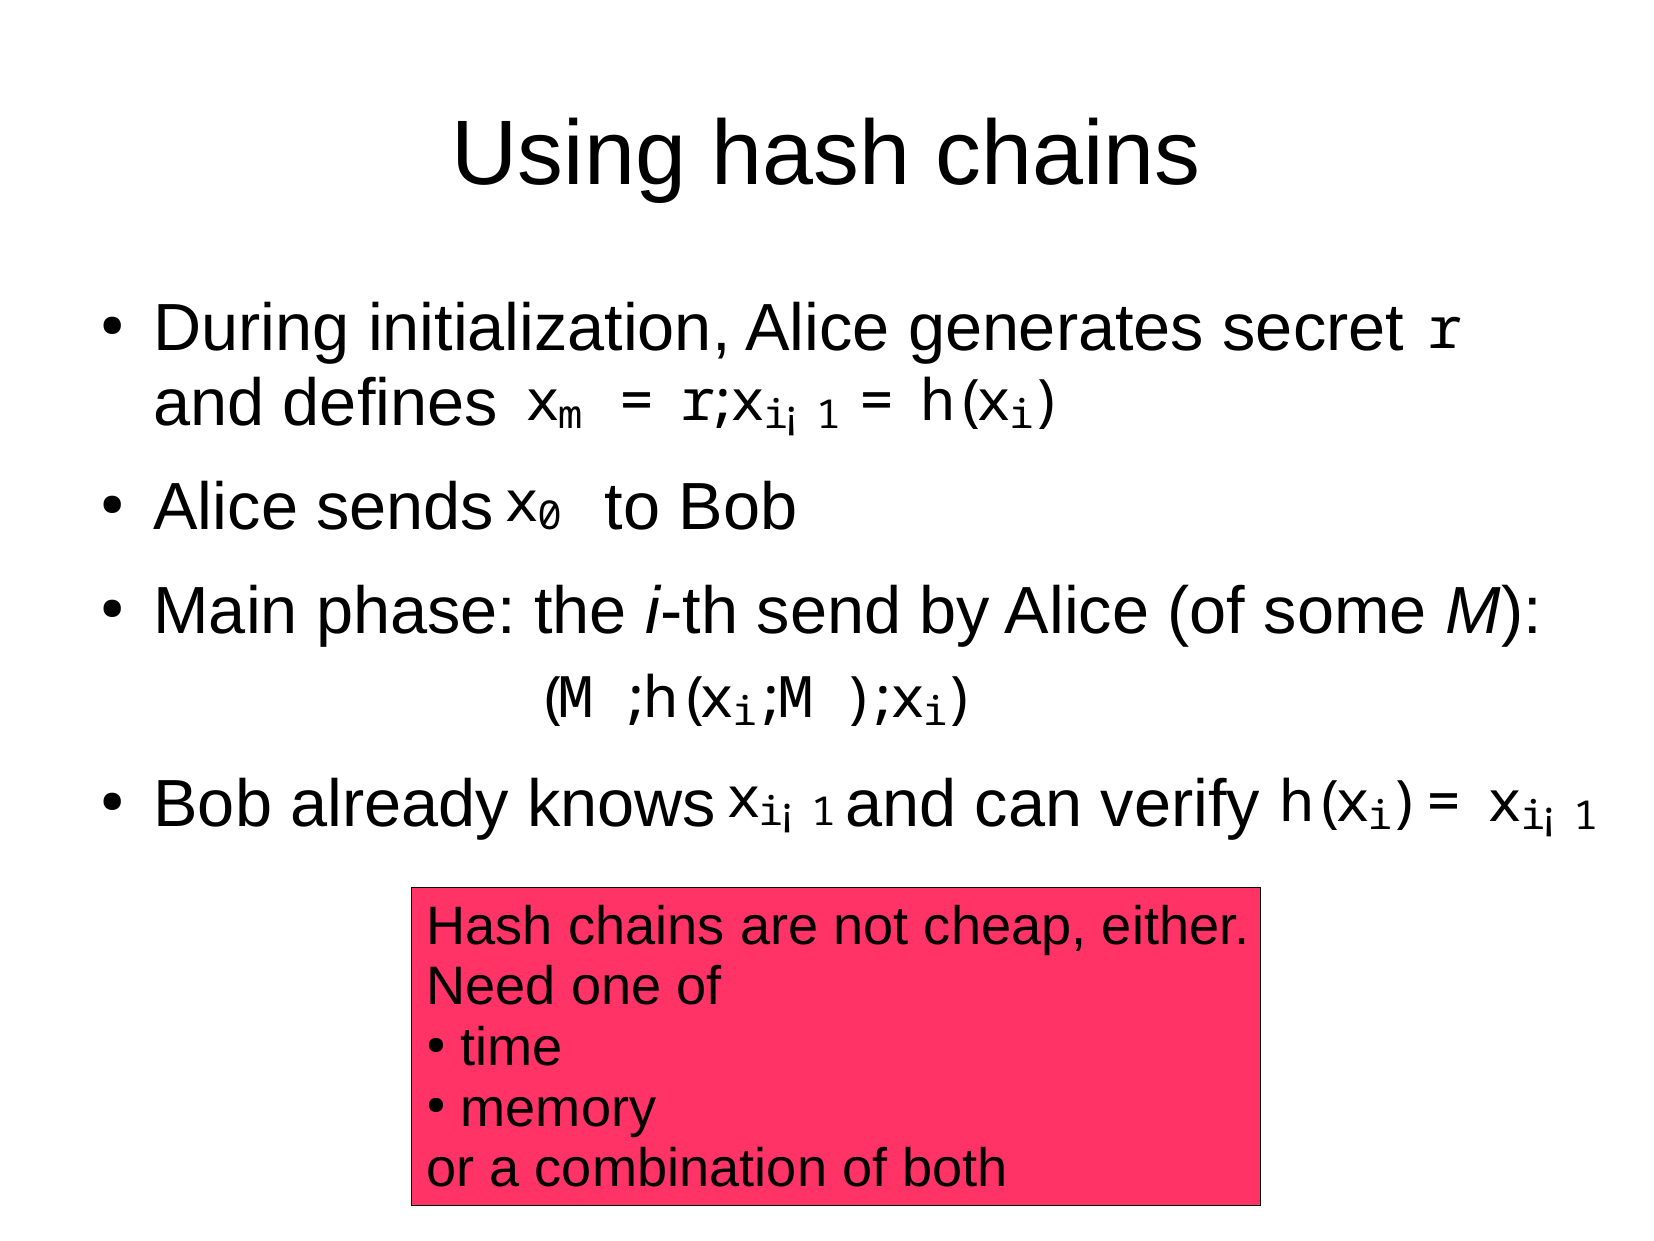

# Using hash chains
During initialization, Alice generates secret and defines
Alice sends to Bob
Main phase: the i-th send by Alice (of some M):
Bob already knows and can verify
Hash chains are not cheap, either.
Need one of
 time
 memory
or a combination of both